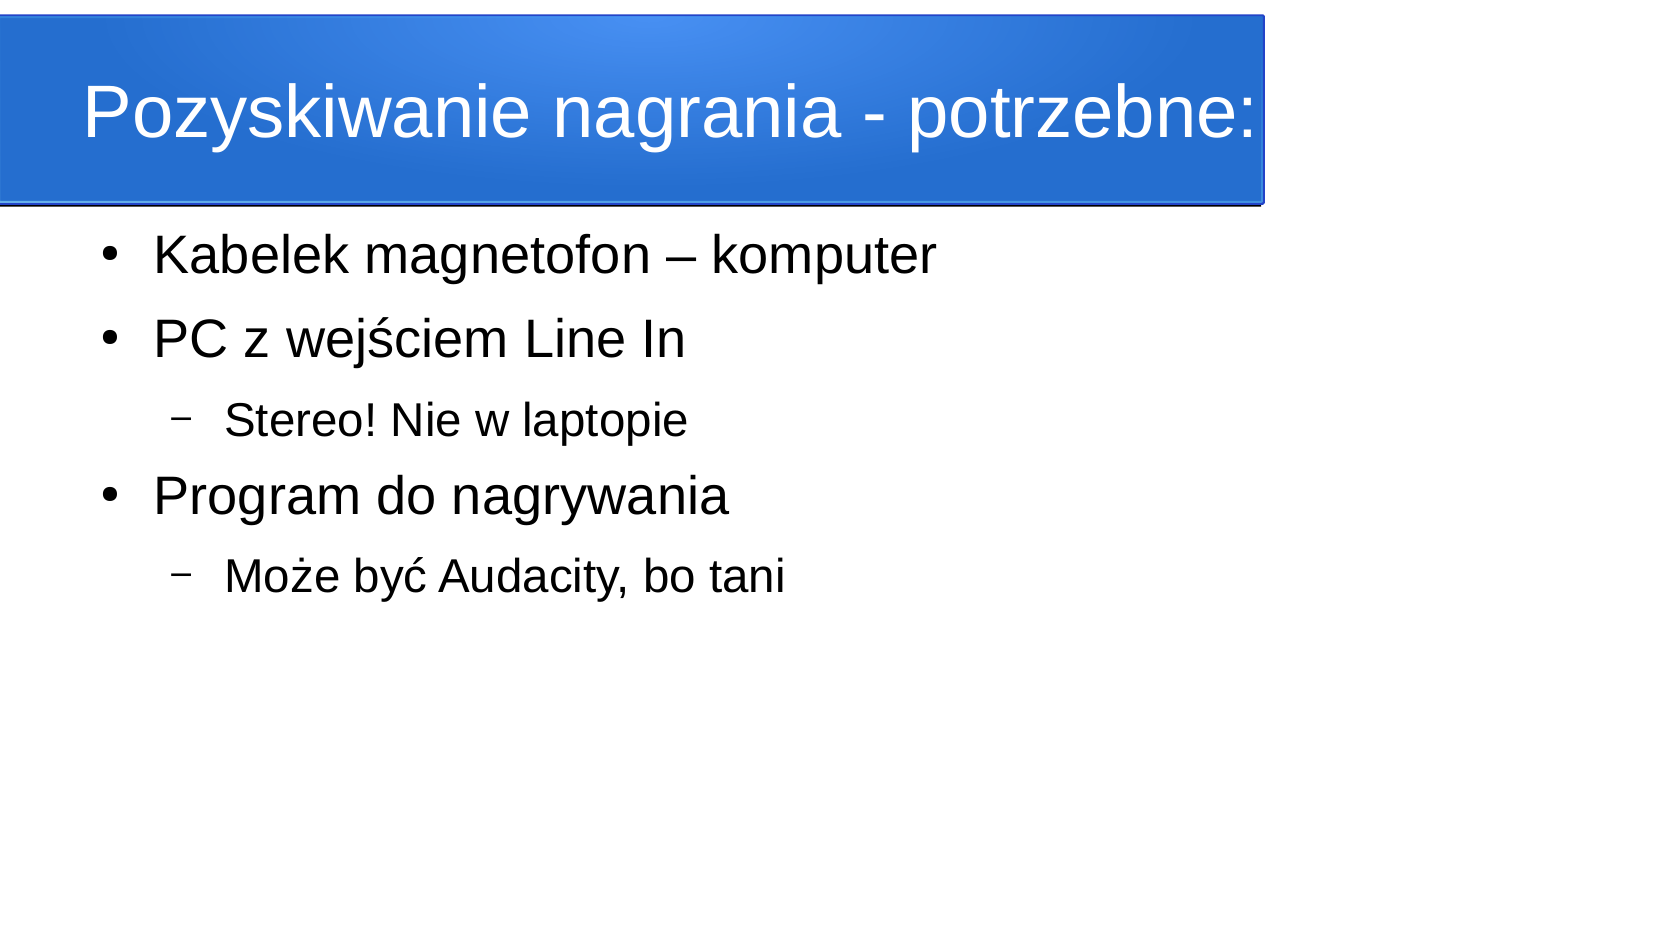

# Pozyskiwanie nagrania - potrzebne:
Kabelek magnetofon – komputer
PC z wejściem Line In
Stereo! Nie w laptopie
Program do nagrywania
Może być Audacity, bo tani